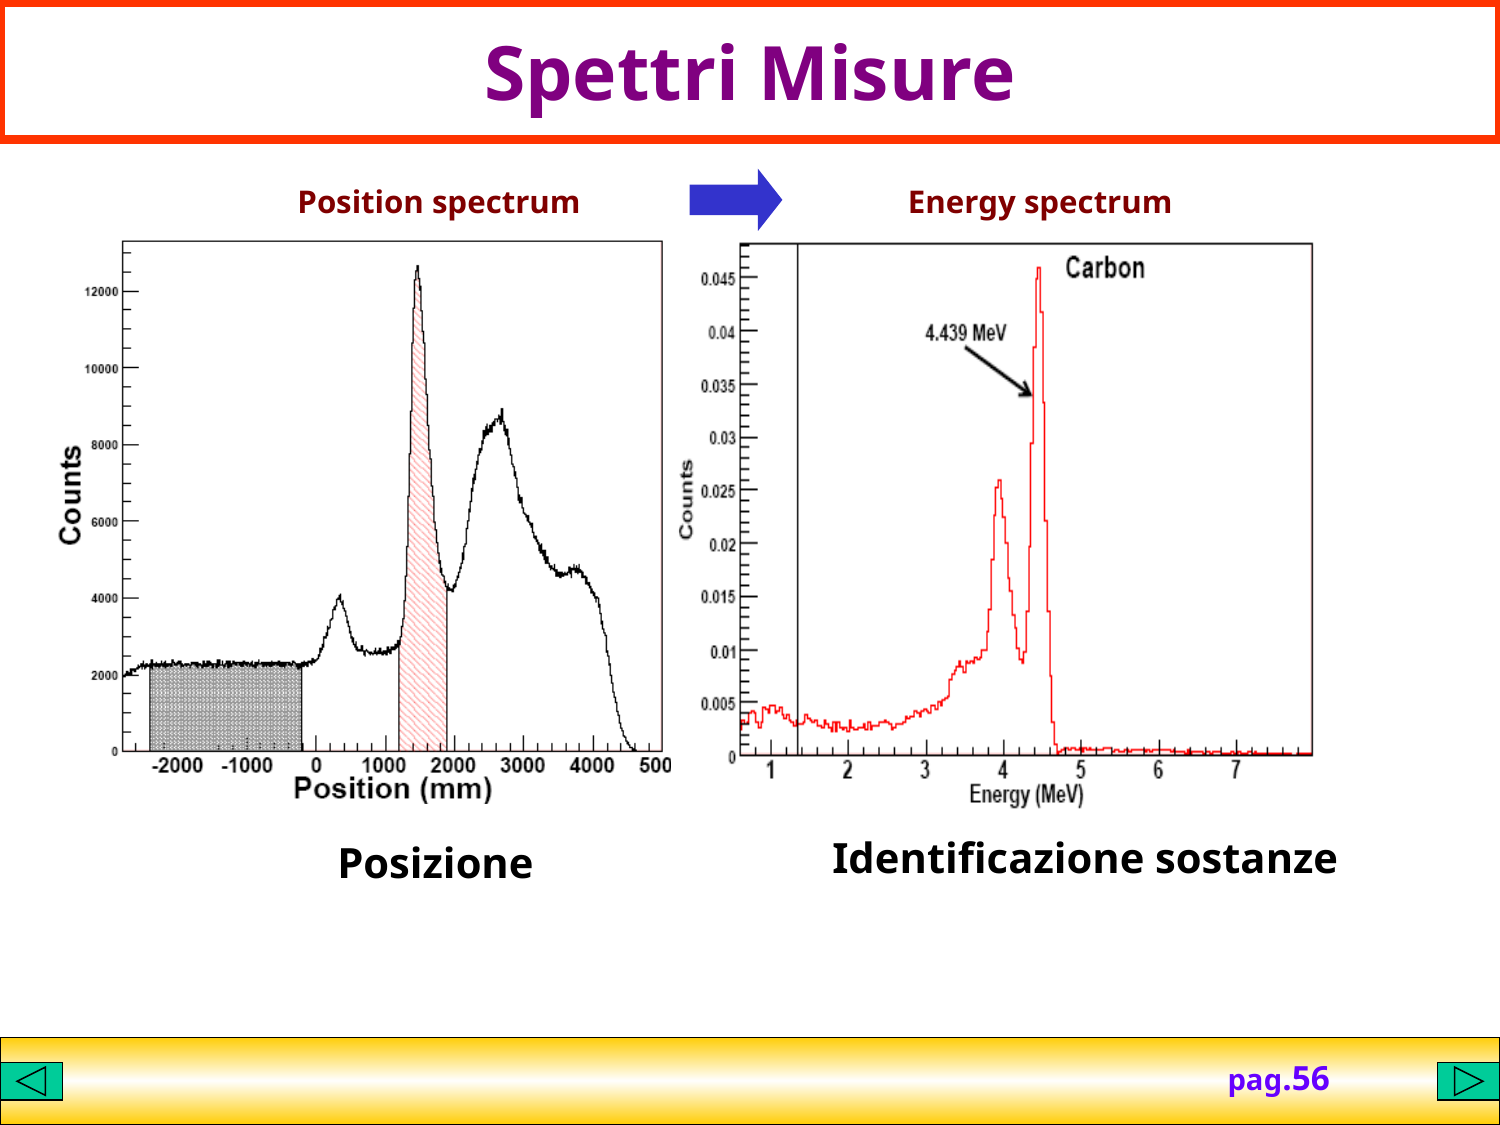

# Spettri Misure
Position spectrum
Energy spectrum
Identificazione sostanze
Posizione
56